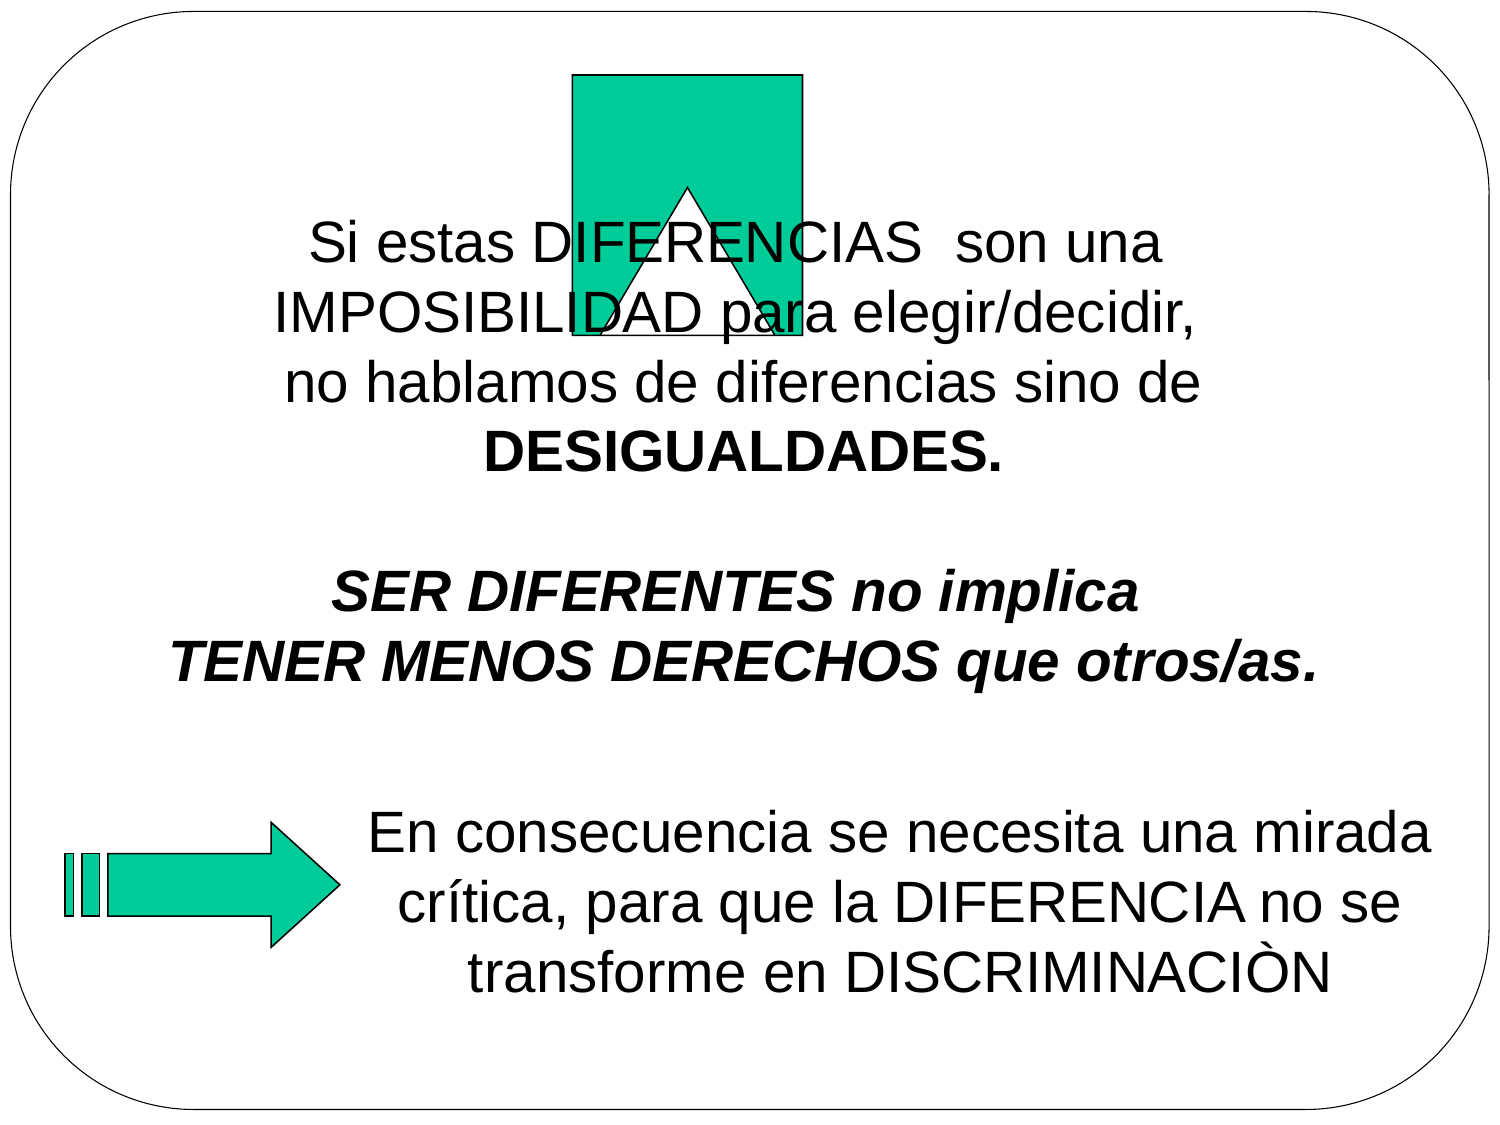

Si estas DIFERENCIAS son una
IMPOSIBILIDAD para elegir/decidir,
no hablamos de diferencias sino de DESIGUALDADES.
SER DIFERENTES no implica
TENER MENOS DERECHOS que otros/as.
En consecuencia se necesita una mirada crítica, para que la DIFERENCIA no se transforme en DISCRIMINACIÒN